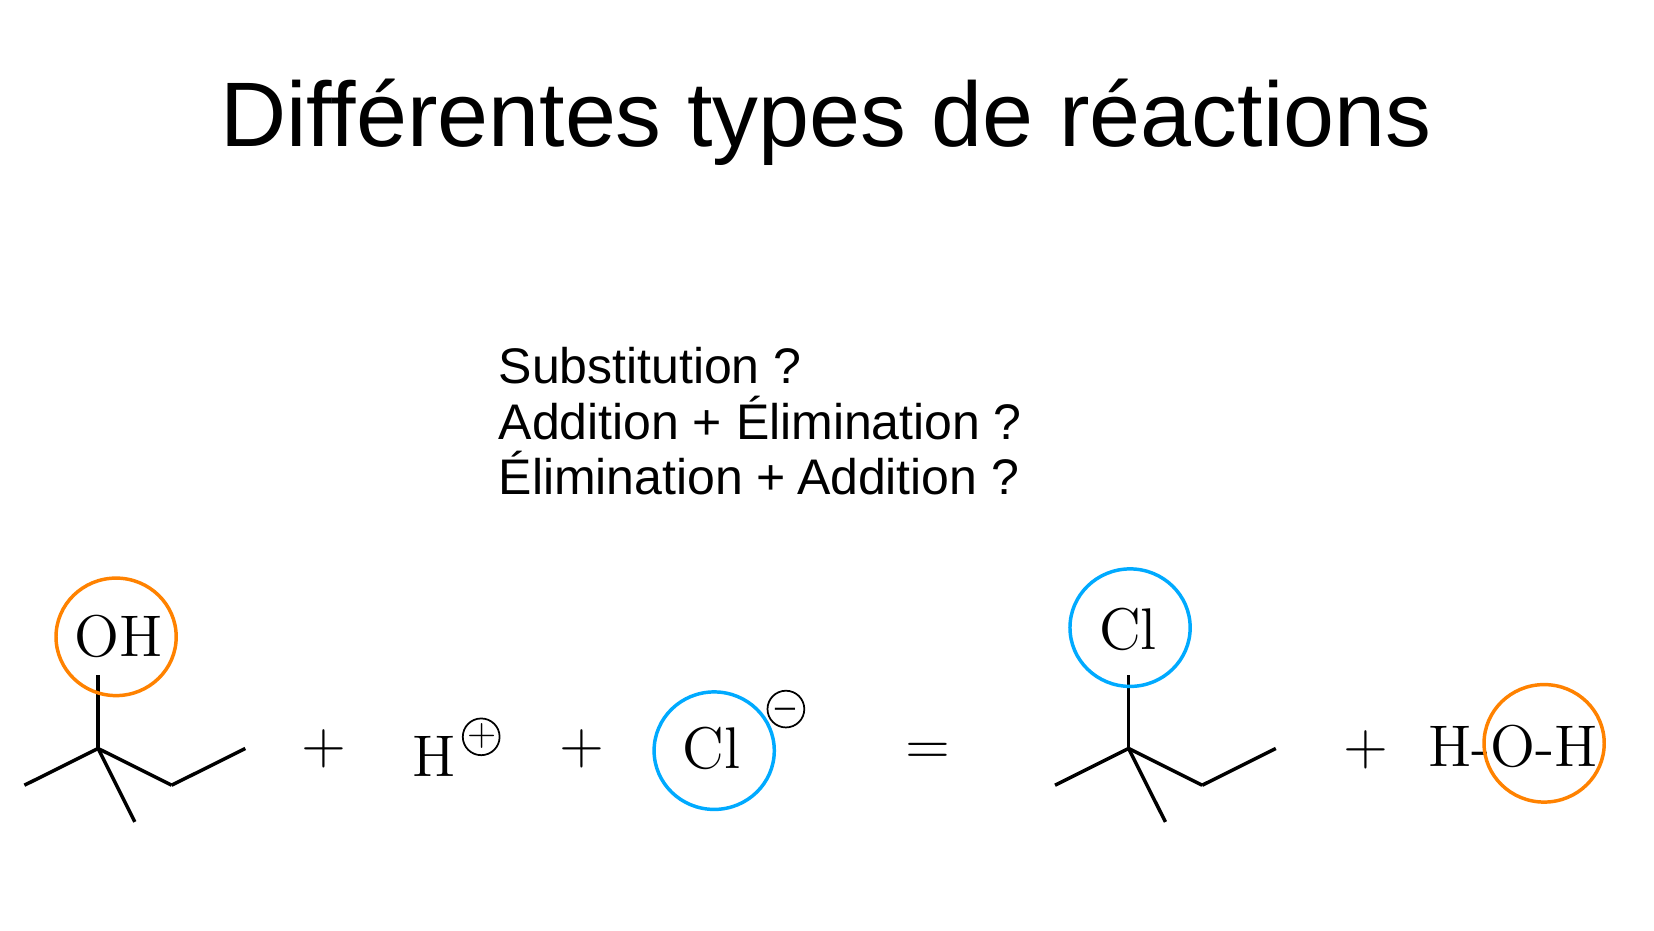

# Différentes types de réactions
Substitution ?
Addition + Élimination ?
Élimination + Addition ?